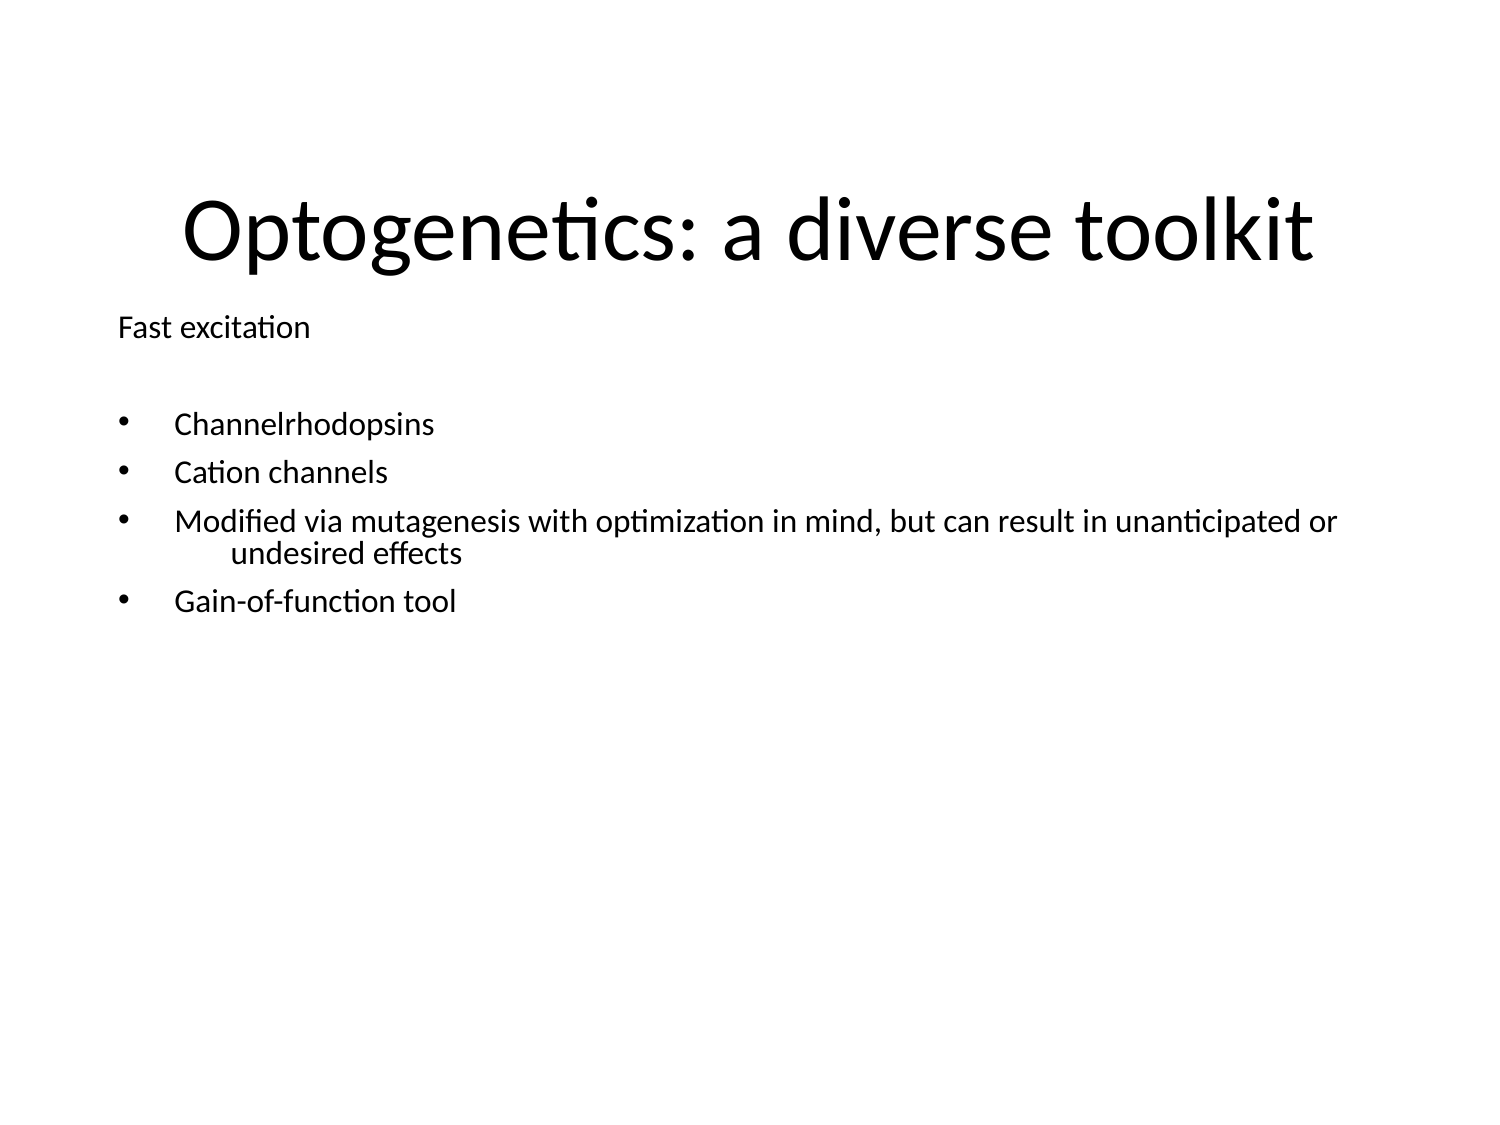

# Optogenetics: a diverse toolkit
Fast excitation
Channelrhodopsins
Cation channels
Modified via mutagenesis with optimization in mind, but can result in unanticipated or undesired effects
Gain-of-function tool